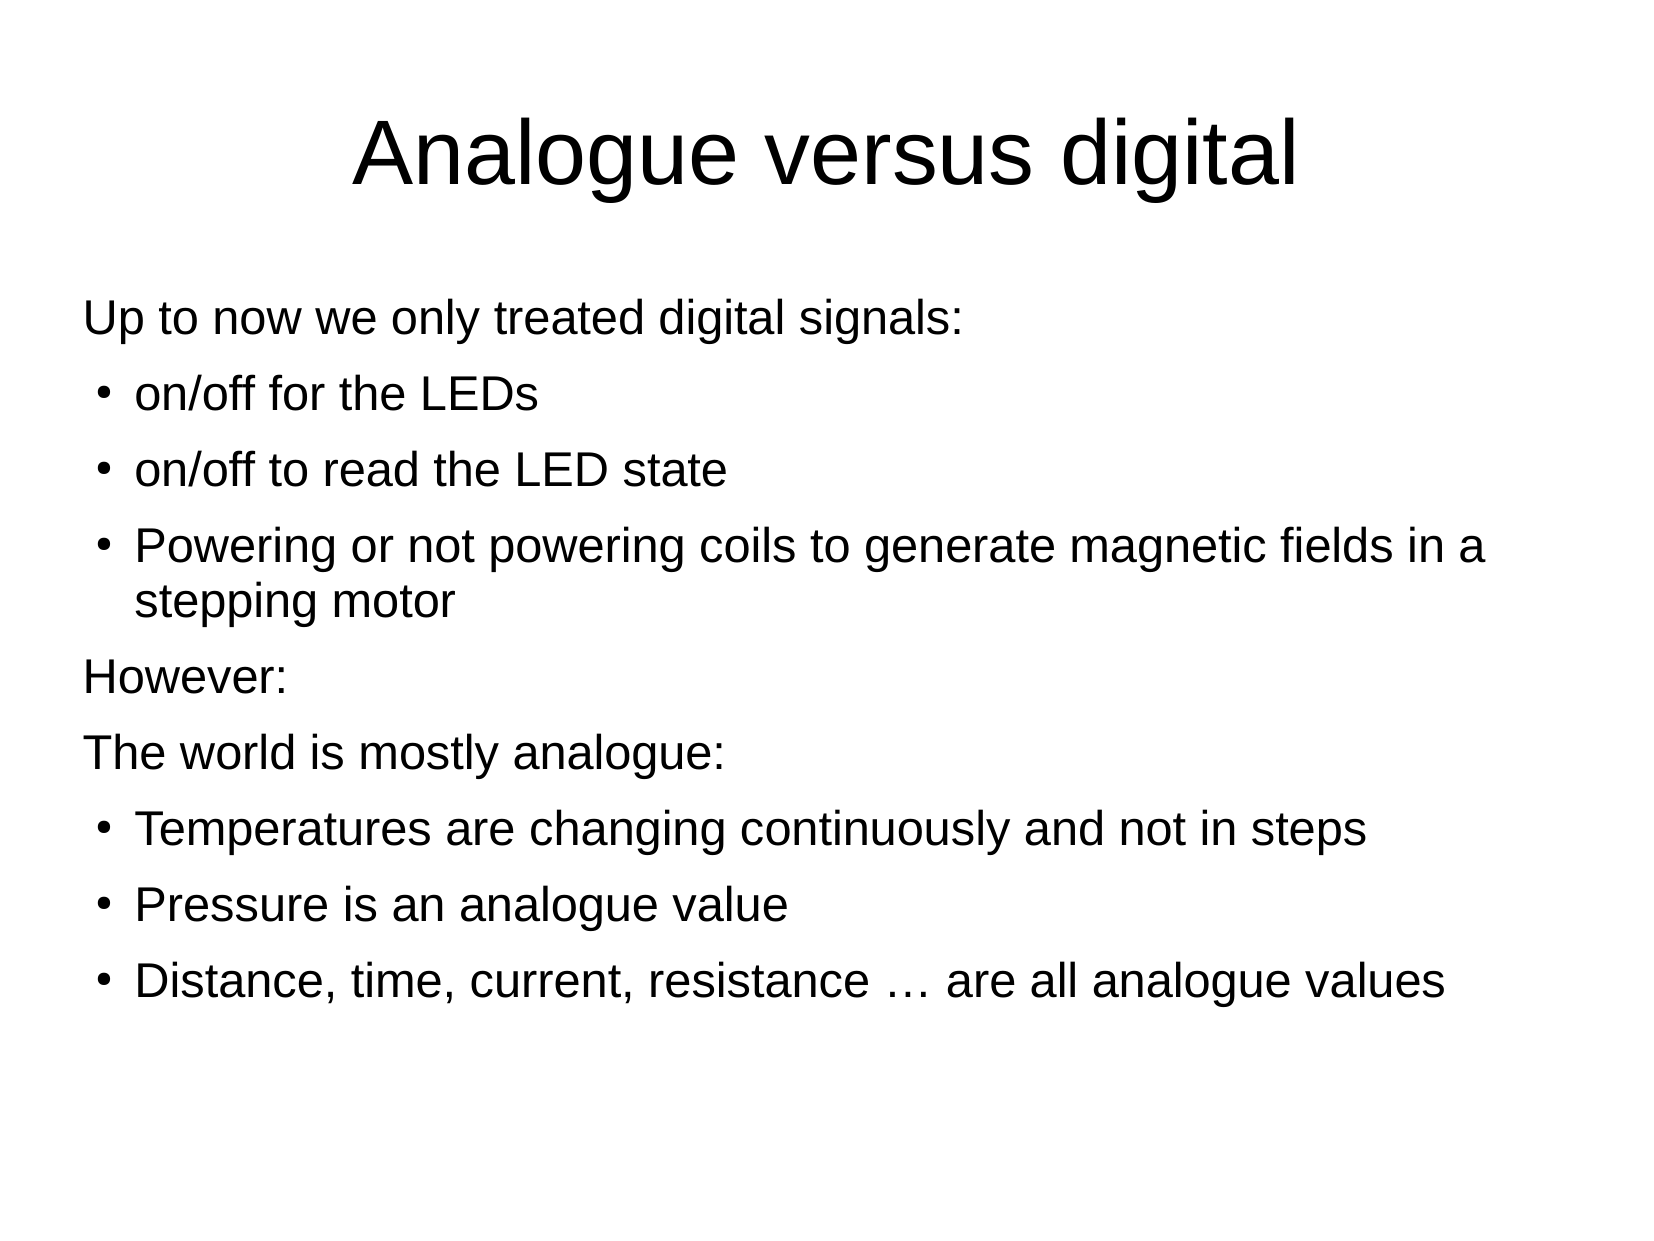

# Analogue versus digital
Up to now we only treated digital signals:
on/off for the LEDs
on/off to read the LED state
Powering or not powering coils to generate magnetic fields in a stepping motor
However:
The world is mostly analogue:
Temperatures are changing continuously and not in steps
Pressure is an analogue value
Distance, time, current, resistance … are all analogue values